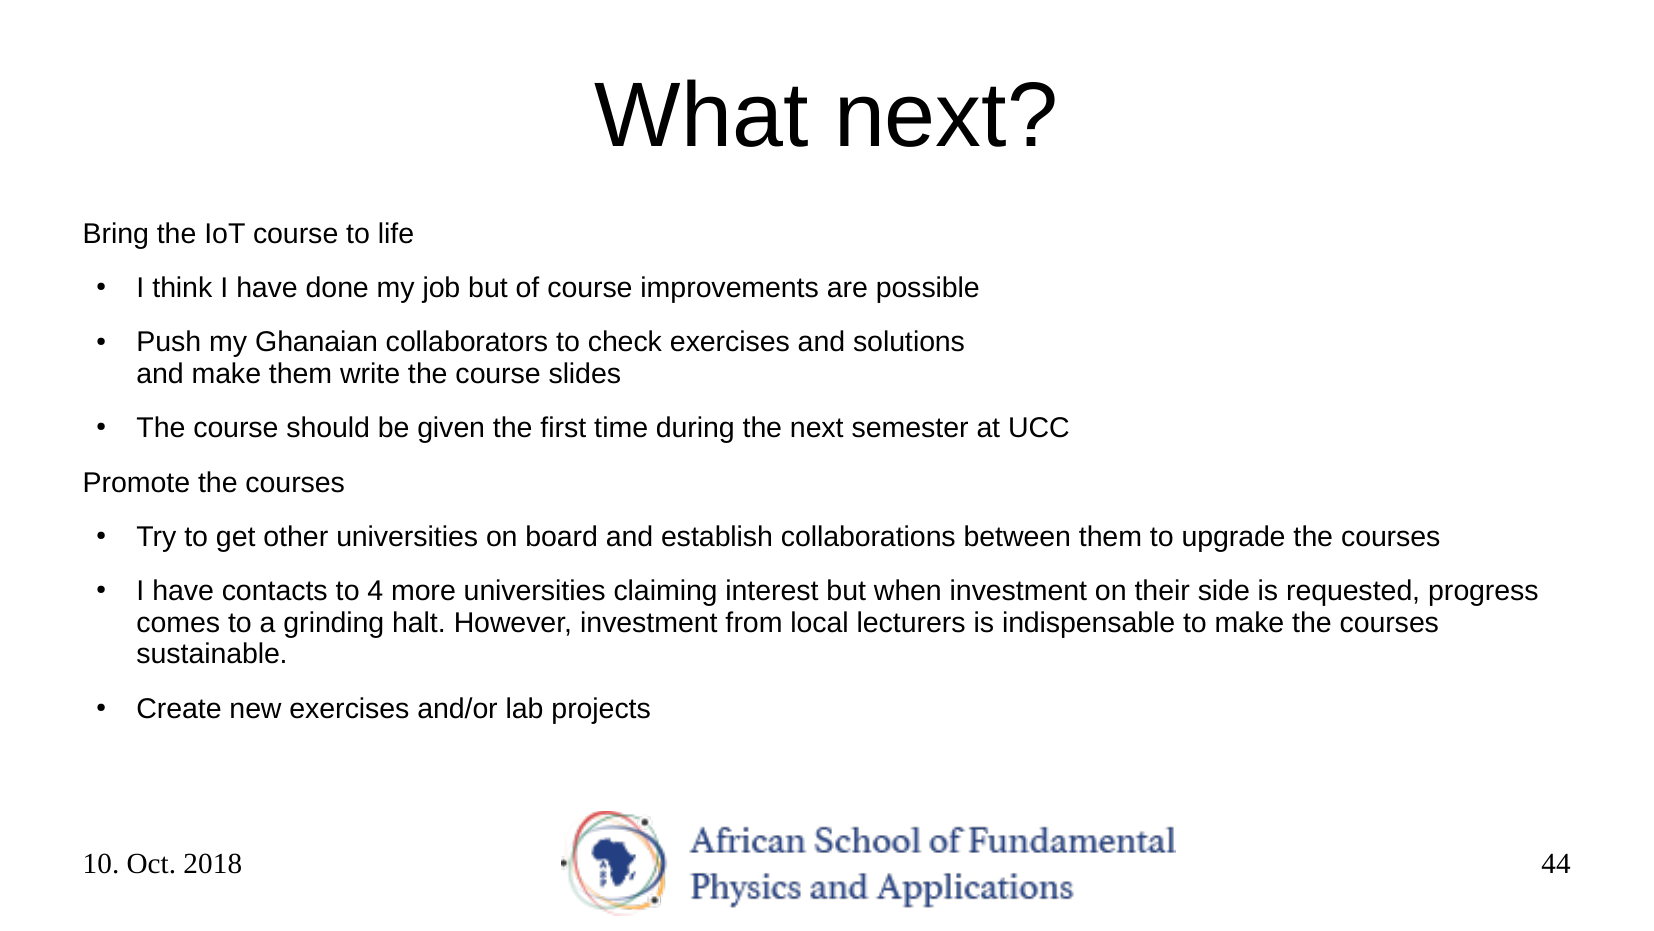

# What next?
Bring the IoT course to life
I think I have done my job but of course improvements are possible
Push my Ghanaian collaborators to check exercises and solutions
and make them write the course slides
The course should be given the first time during the next semester at UCC
Promote the courses
Try to get other universities on board and establish collaborations between them to upgrade the courses
I have contacts to 4 more universities claiming interest but when investment on their side is requested, progress comes to a grinding halt. However, investment from local lecturers is indispensable to make the courses sustainable.
Create new exercises and/or lab projects
10. Oct. 2018
44